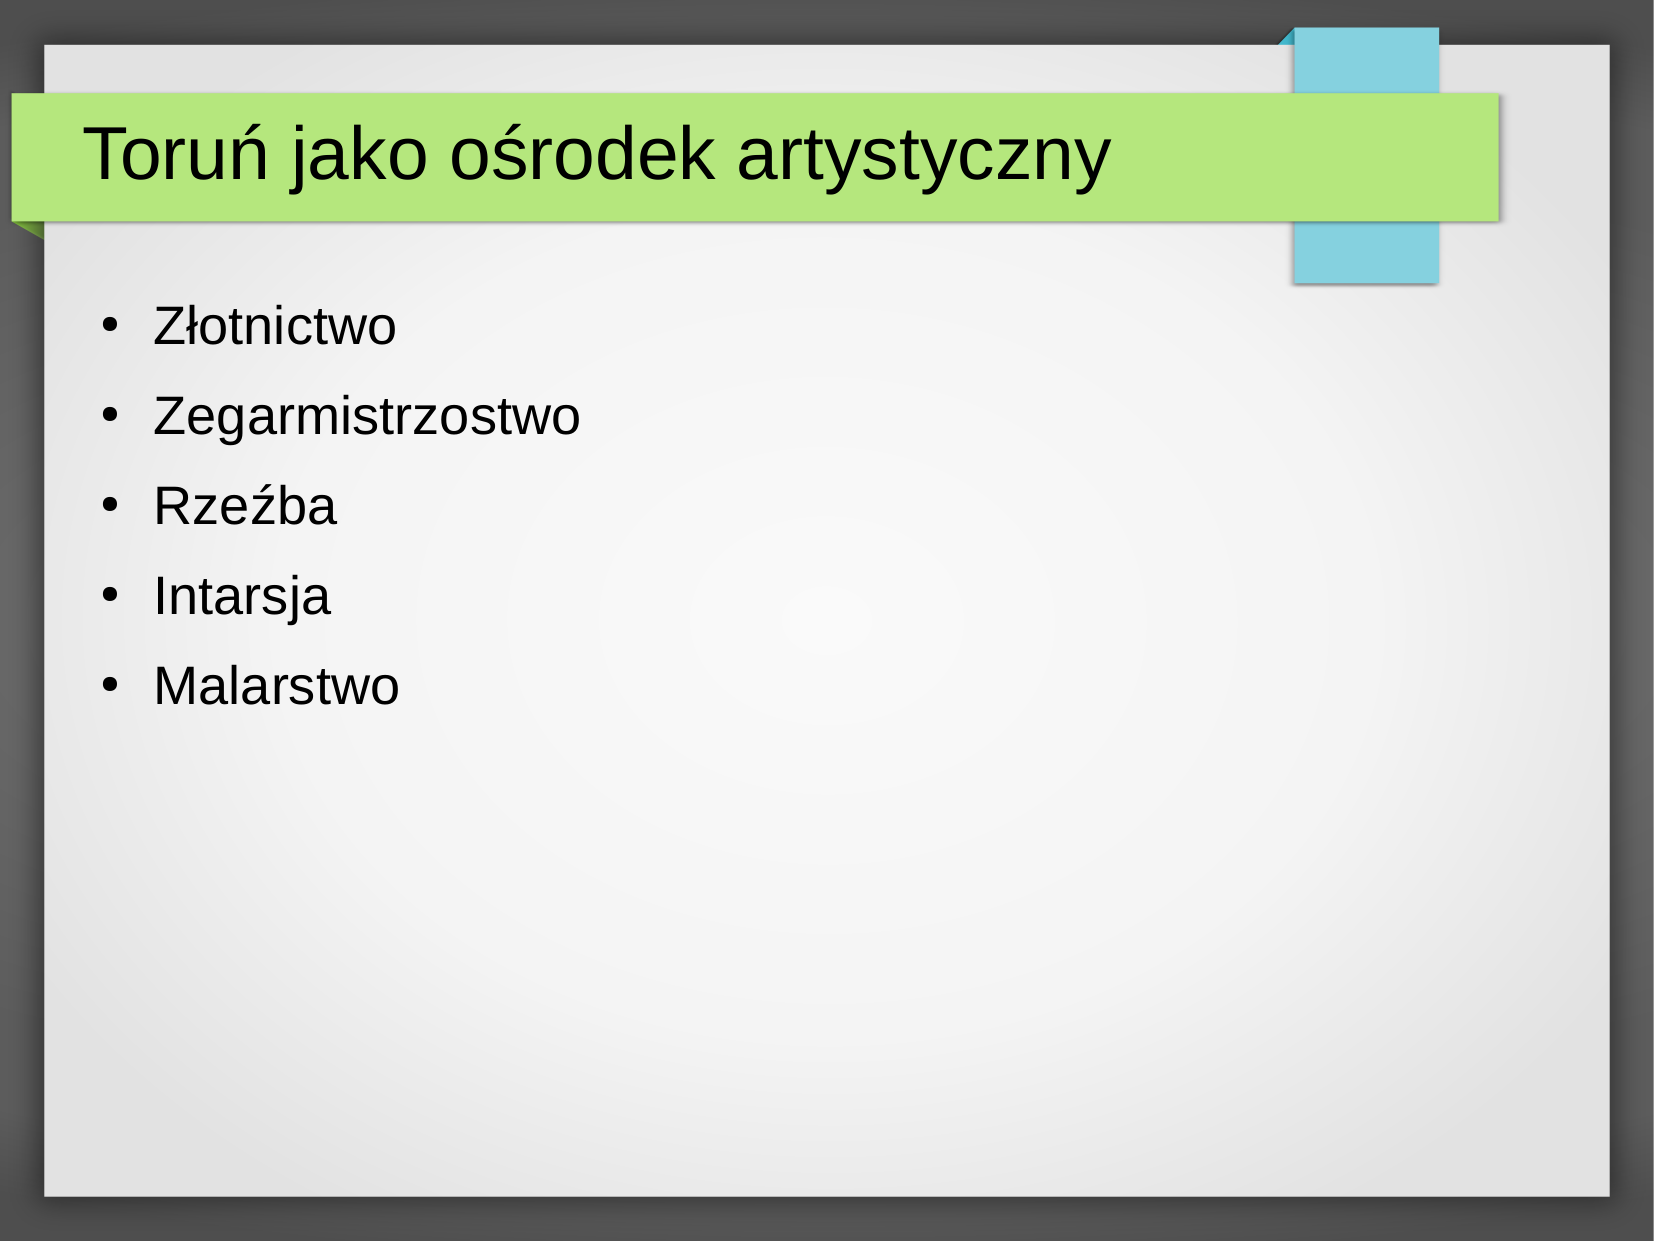

# Toruń jako ośrodek artystyczny
Złotnictwo
Zegarmistrzostwo
Rzeźba
Intarsja
Malarstwo